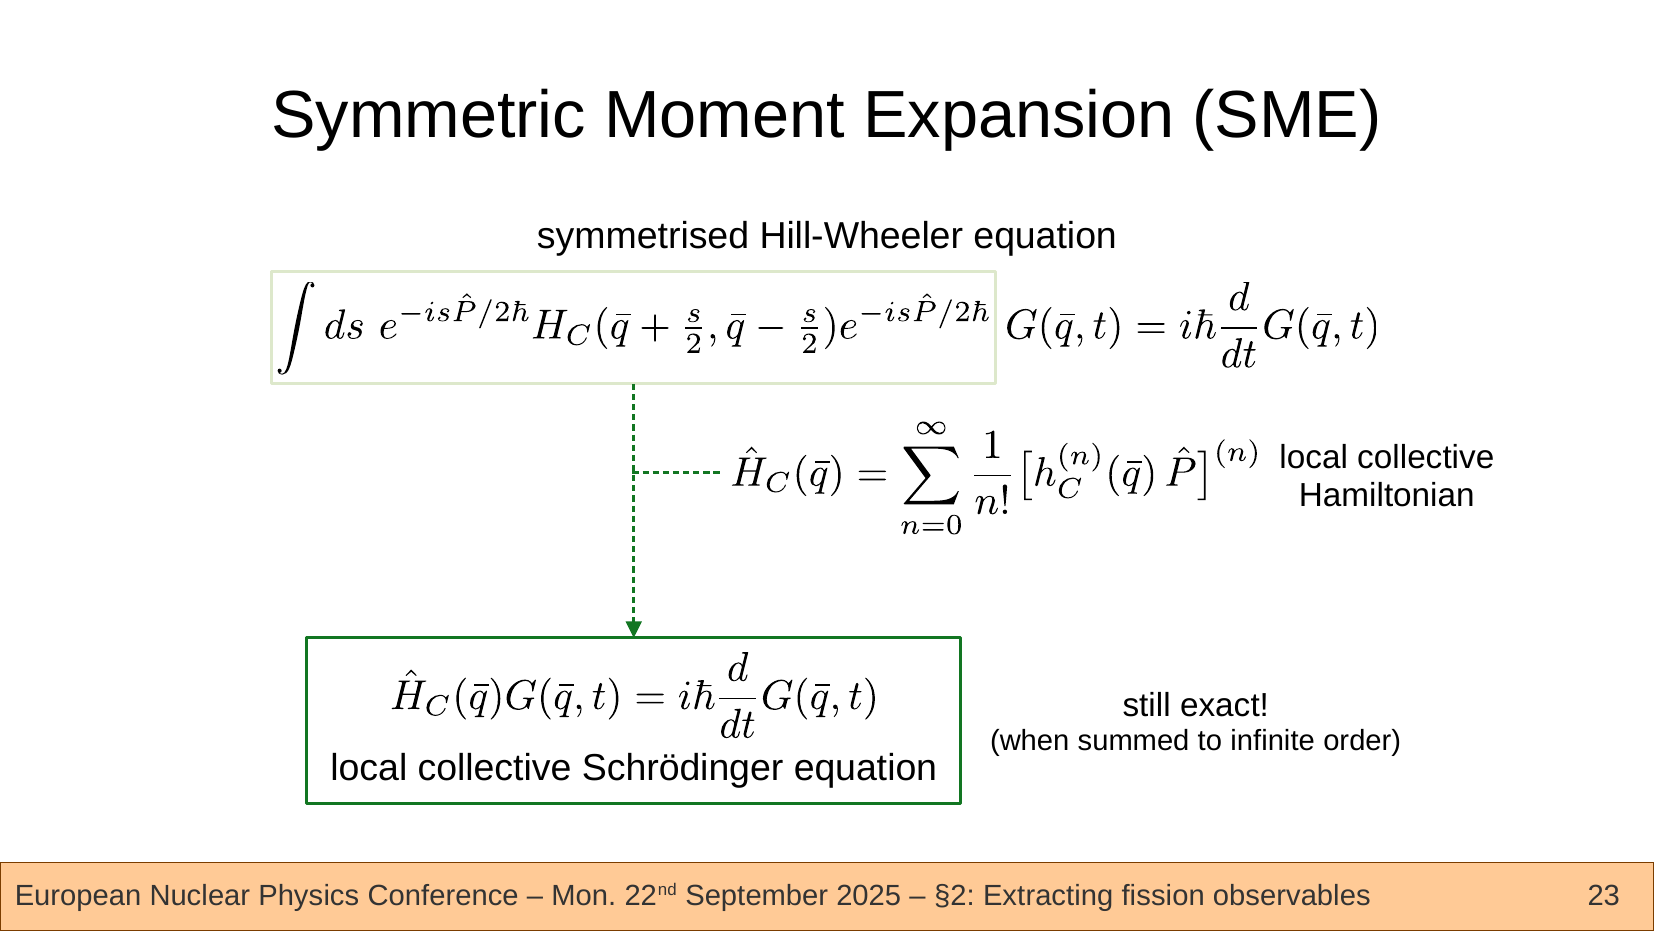

# Symmetric Moment Expansion (SME)
symmetrised Hill-Wheeler equation
local collective Hamiltonian
still exact!
(when summed to infinite order)
local collective Schrödinger equation
European Nuclear Physics Conference – Mon. 22nd September 2025 – §2: Extracting fission observables